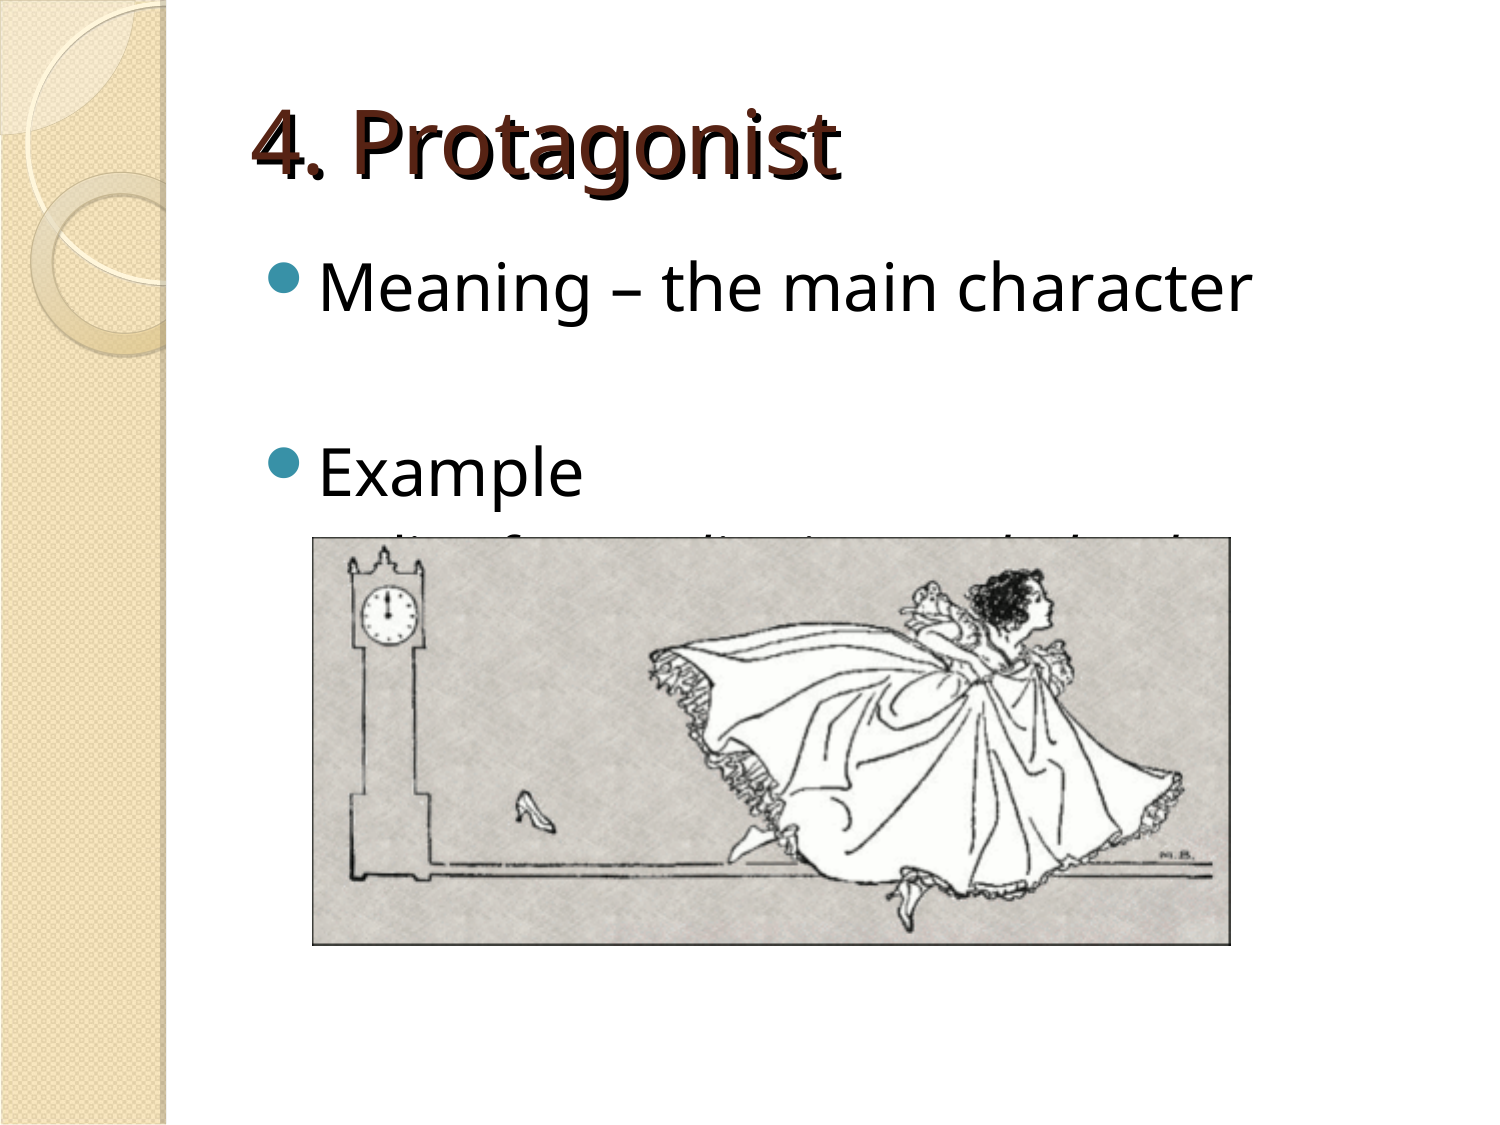

# 4. Protagonist
Meaning – the main character
Example
Alice from Alice in Wonderland
Tarzan from Tarzan
Cinderalla from Cinderella